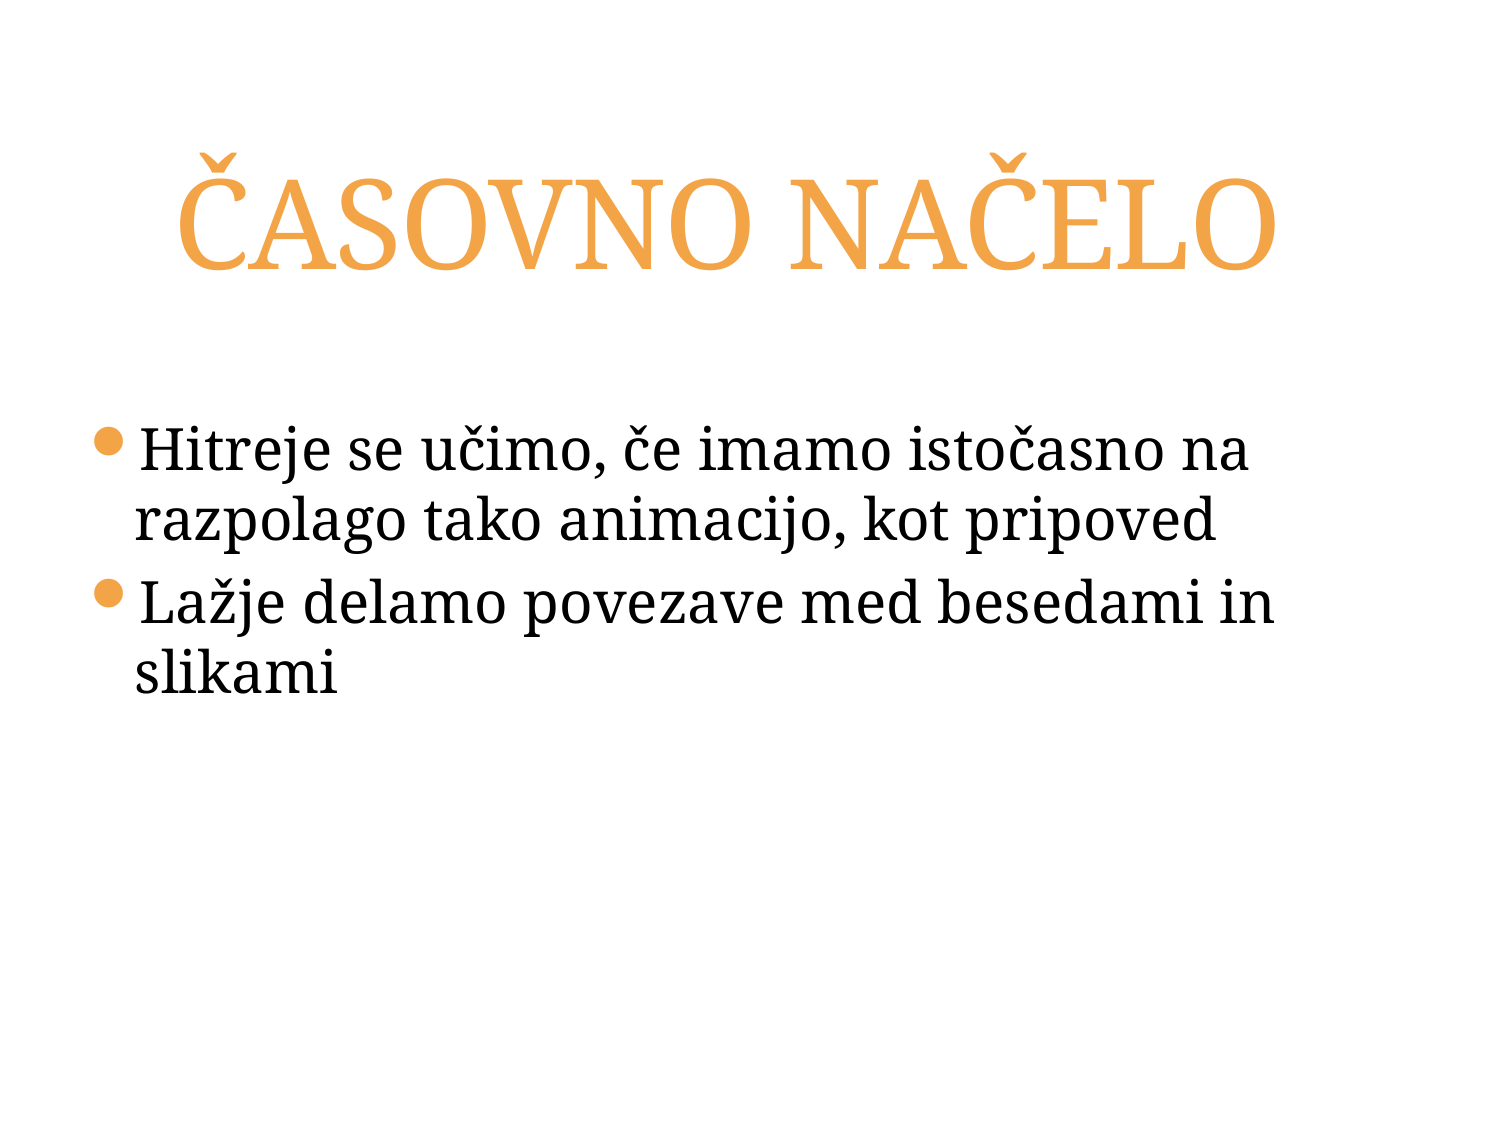

ČASOVNO NAČELO
# Hitreje se učimo, če imamo istočasno na razpolago tako animacijo, kot pripoved
Lažje delamo povezave med besedami in slikami